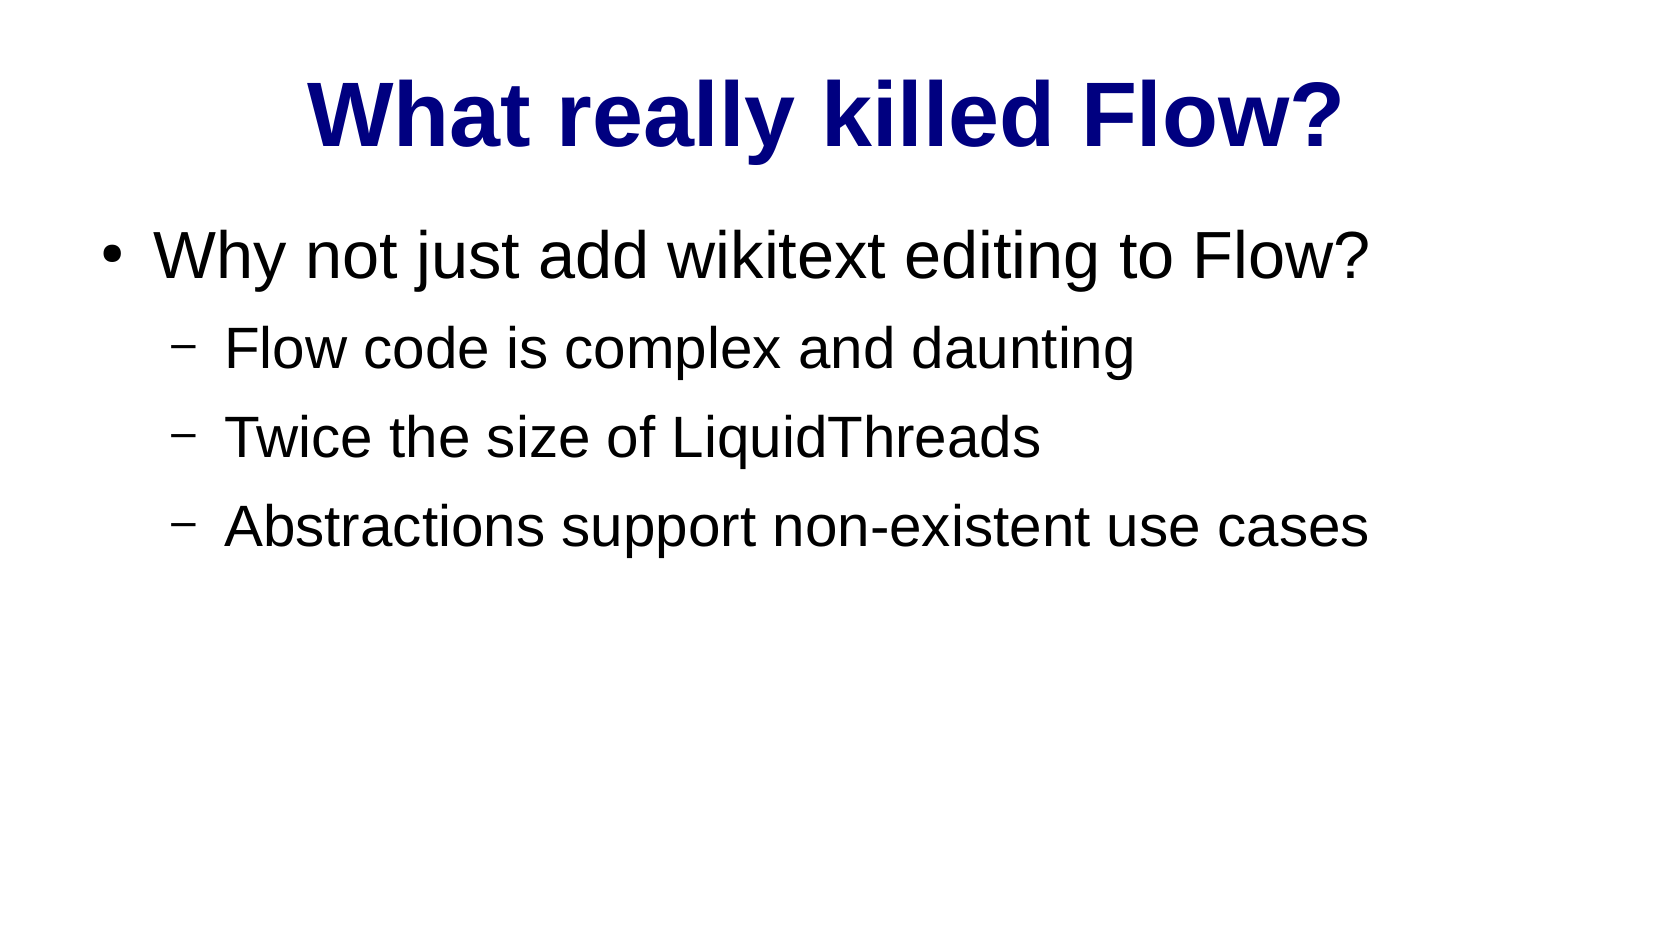

# What really killed Flow?
Why not just add wikitext editing to Flow?
Flow code is complex and daunting
Twice the size of LiquidThreads
Abstractions support non-existent use cases